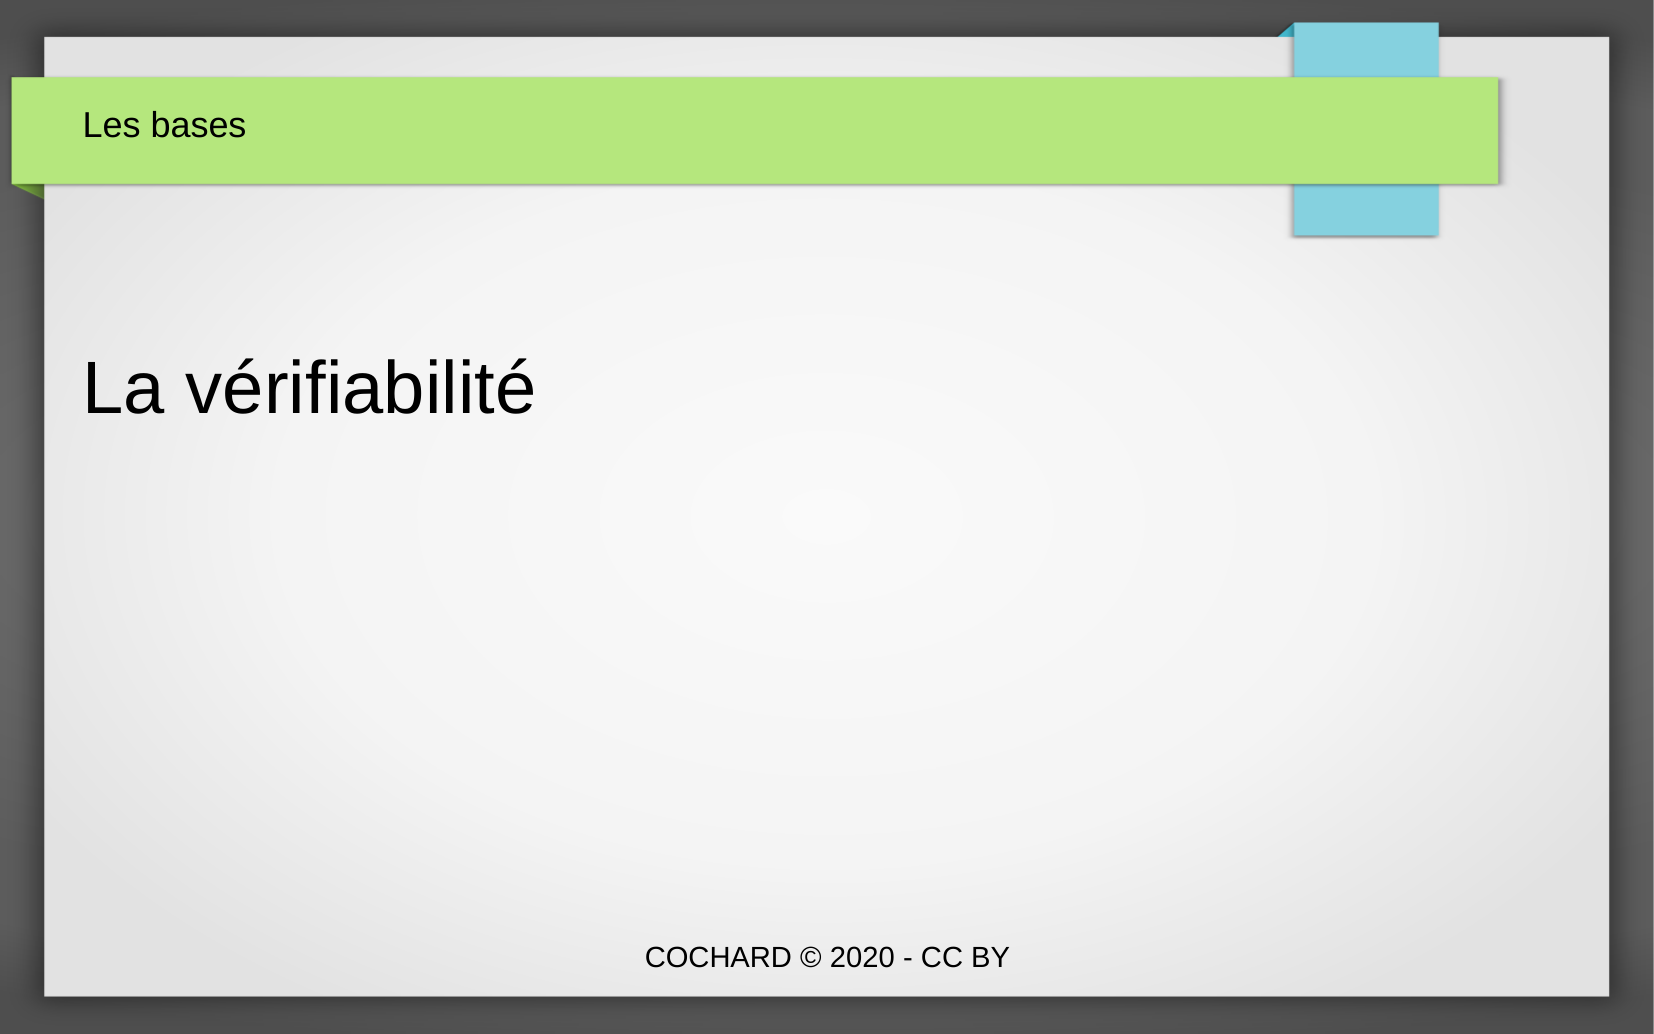

# Les bases
La vérifiabilité
COCHARD © 2020 - CC BY